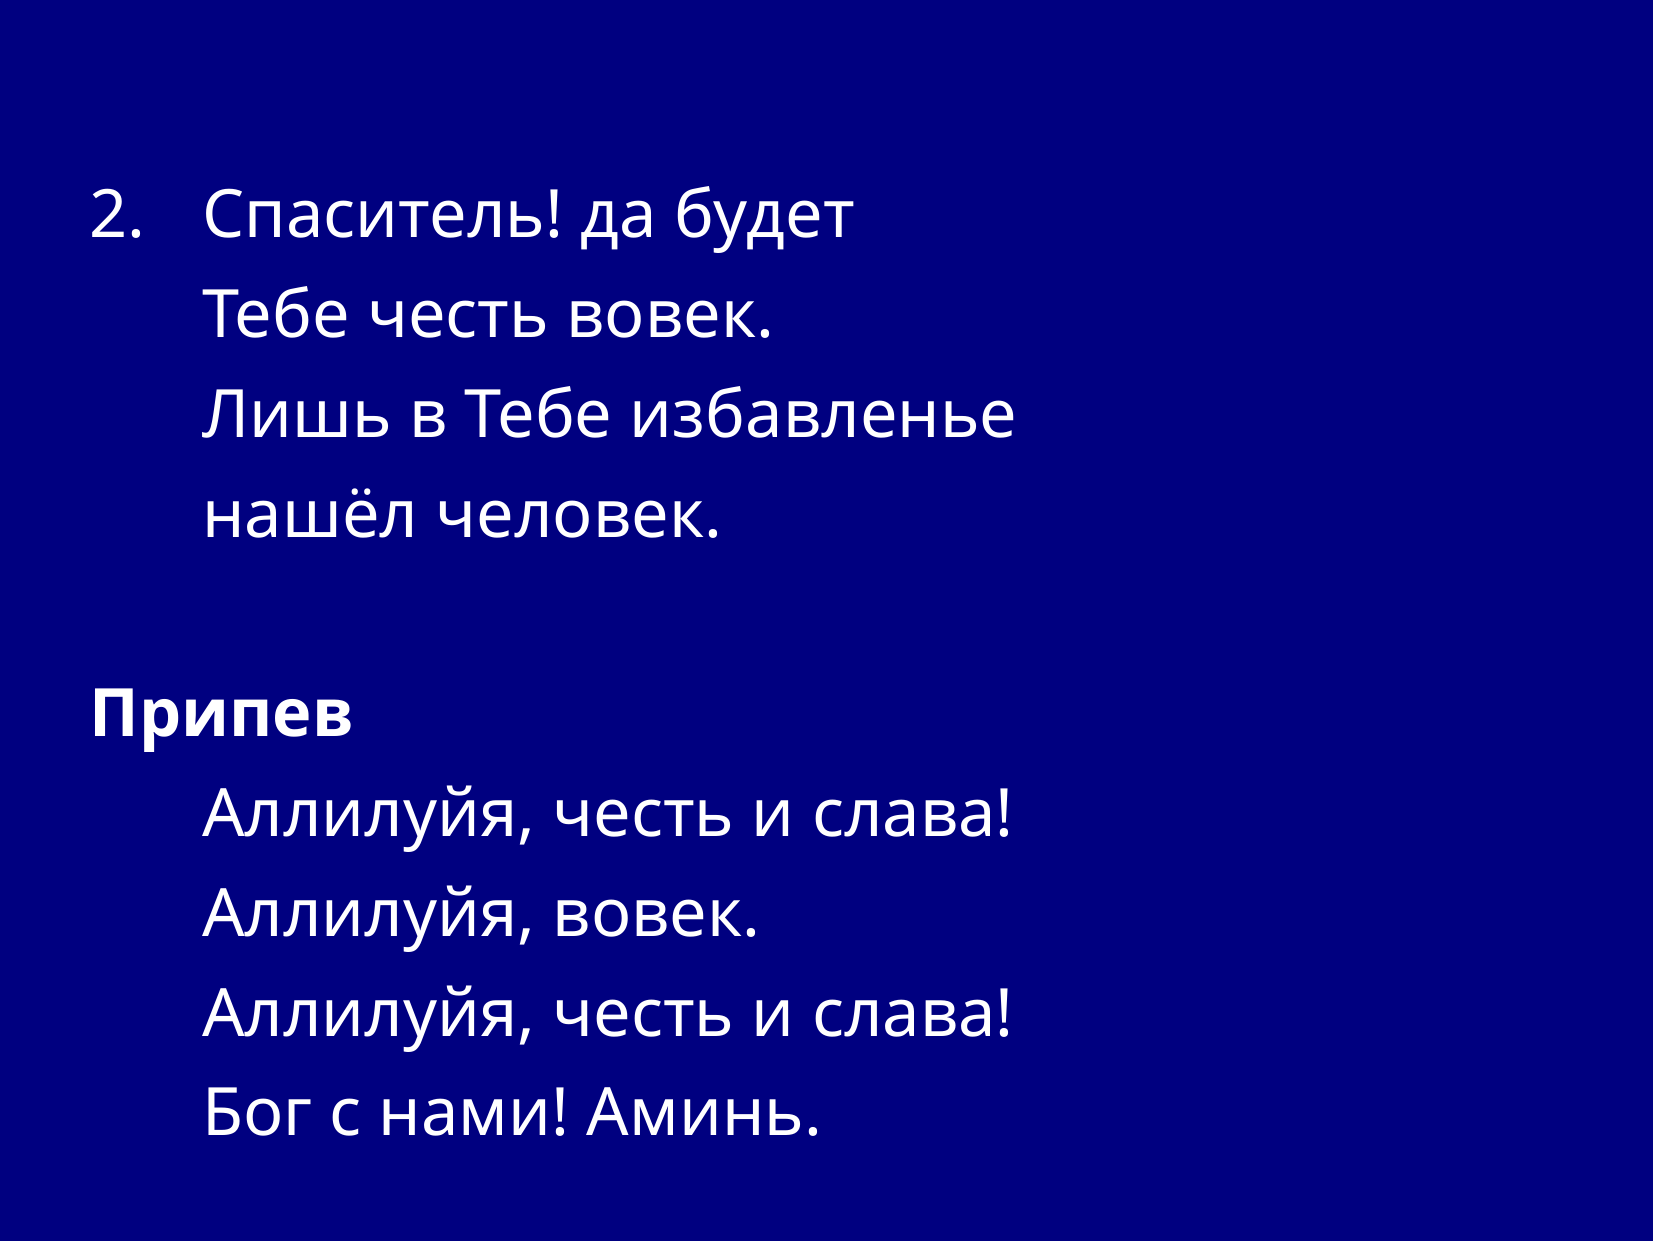

2.	Спаситель! да будет
	Тебе честь вовек.
	Лишь в Тебе избавленье
	нашёл человек.
Припев
	Аллилуйя, честь и слава!
	Аллилуйя, вовек.
	Аллилуйя, честь и слава!
	Бог с нами! Аминь.